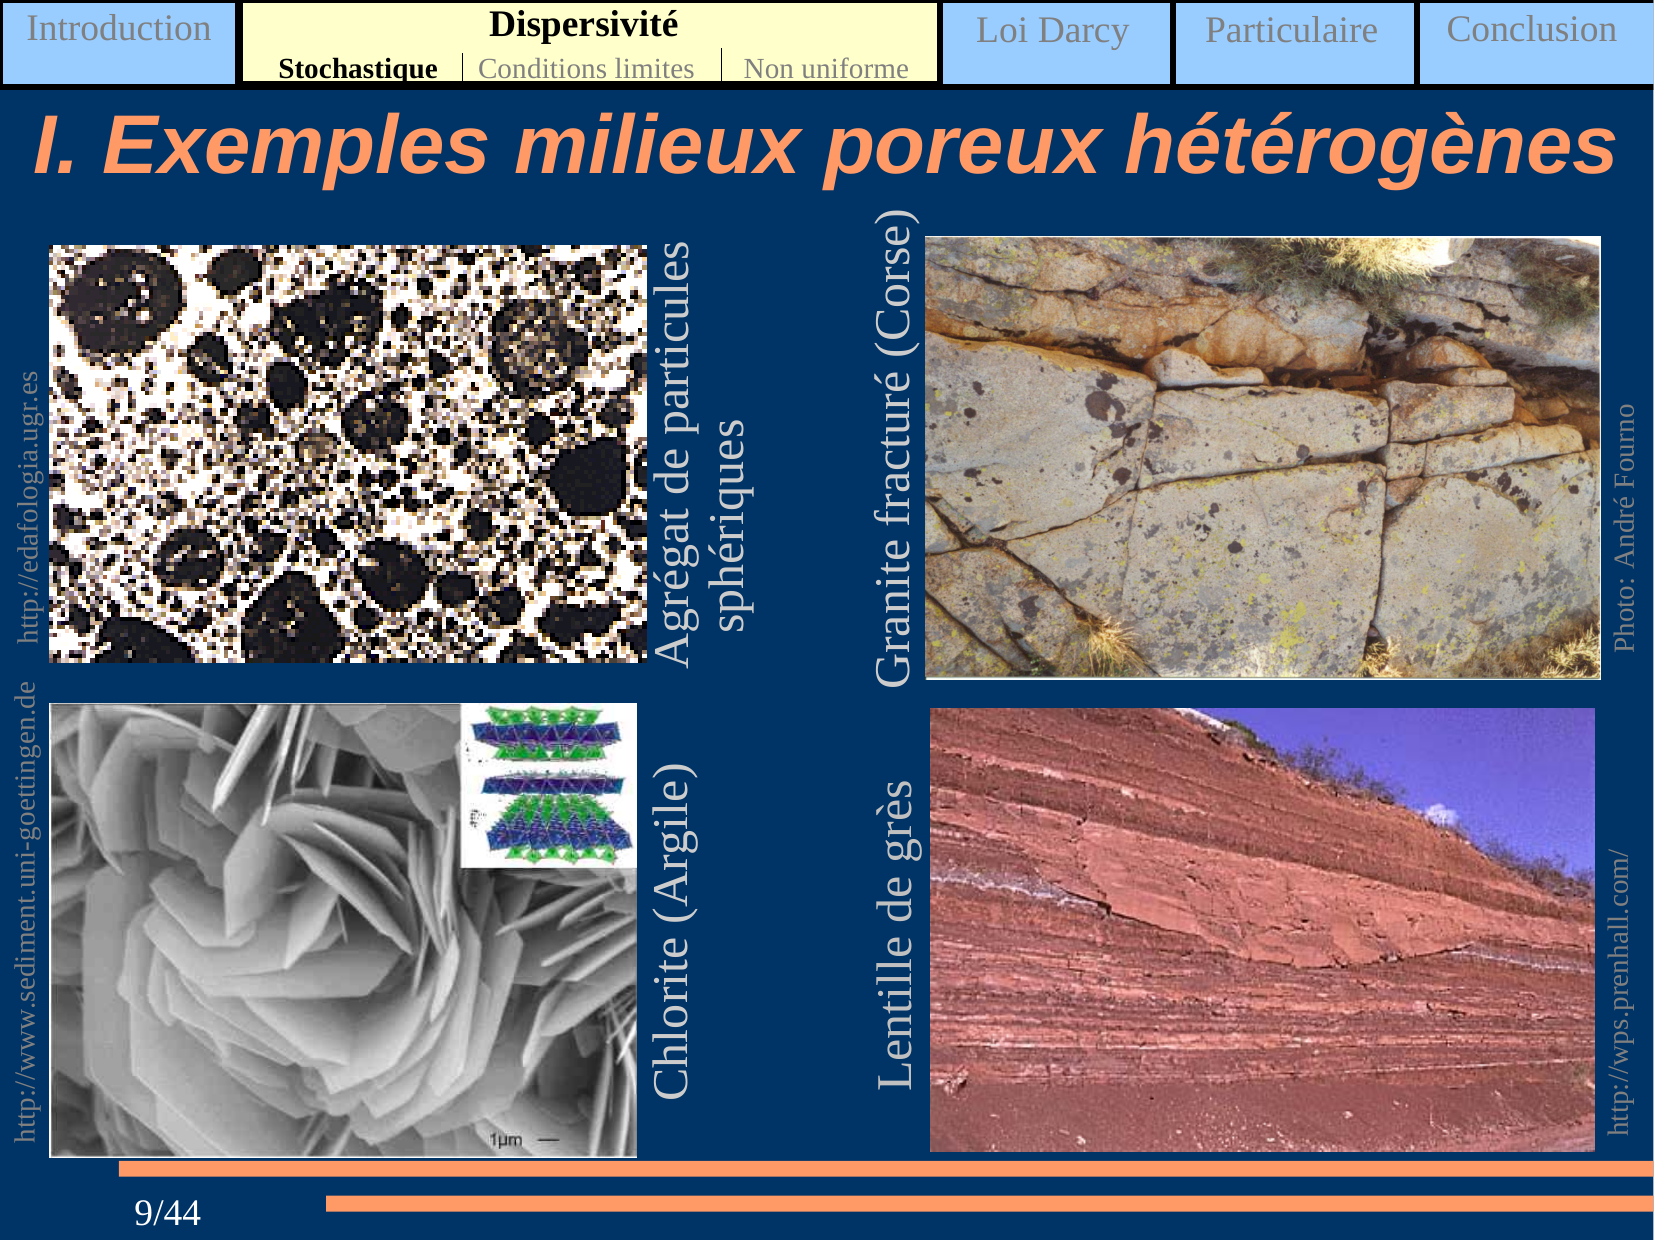

Dispersivité
Introduction
Conclusion
Loi Darcy
Particulaire
Stochastique
Conditions limites
Non uniforme
# I. Exemples milieux poreux hétérogènes
Agrégat de particules
sphériques
Granite fracturé (Corse)
http://edafologia.ugr.es
Photo: André Fourno
Chlorite (Argile)
http://www.sediment.uni-goettingen.de
Lentille de grès
http://wps.prenhall.com/